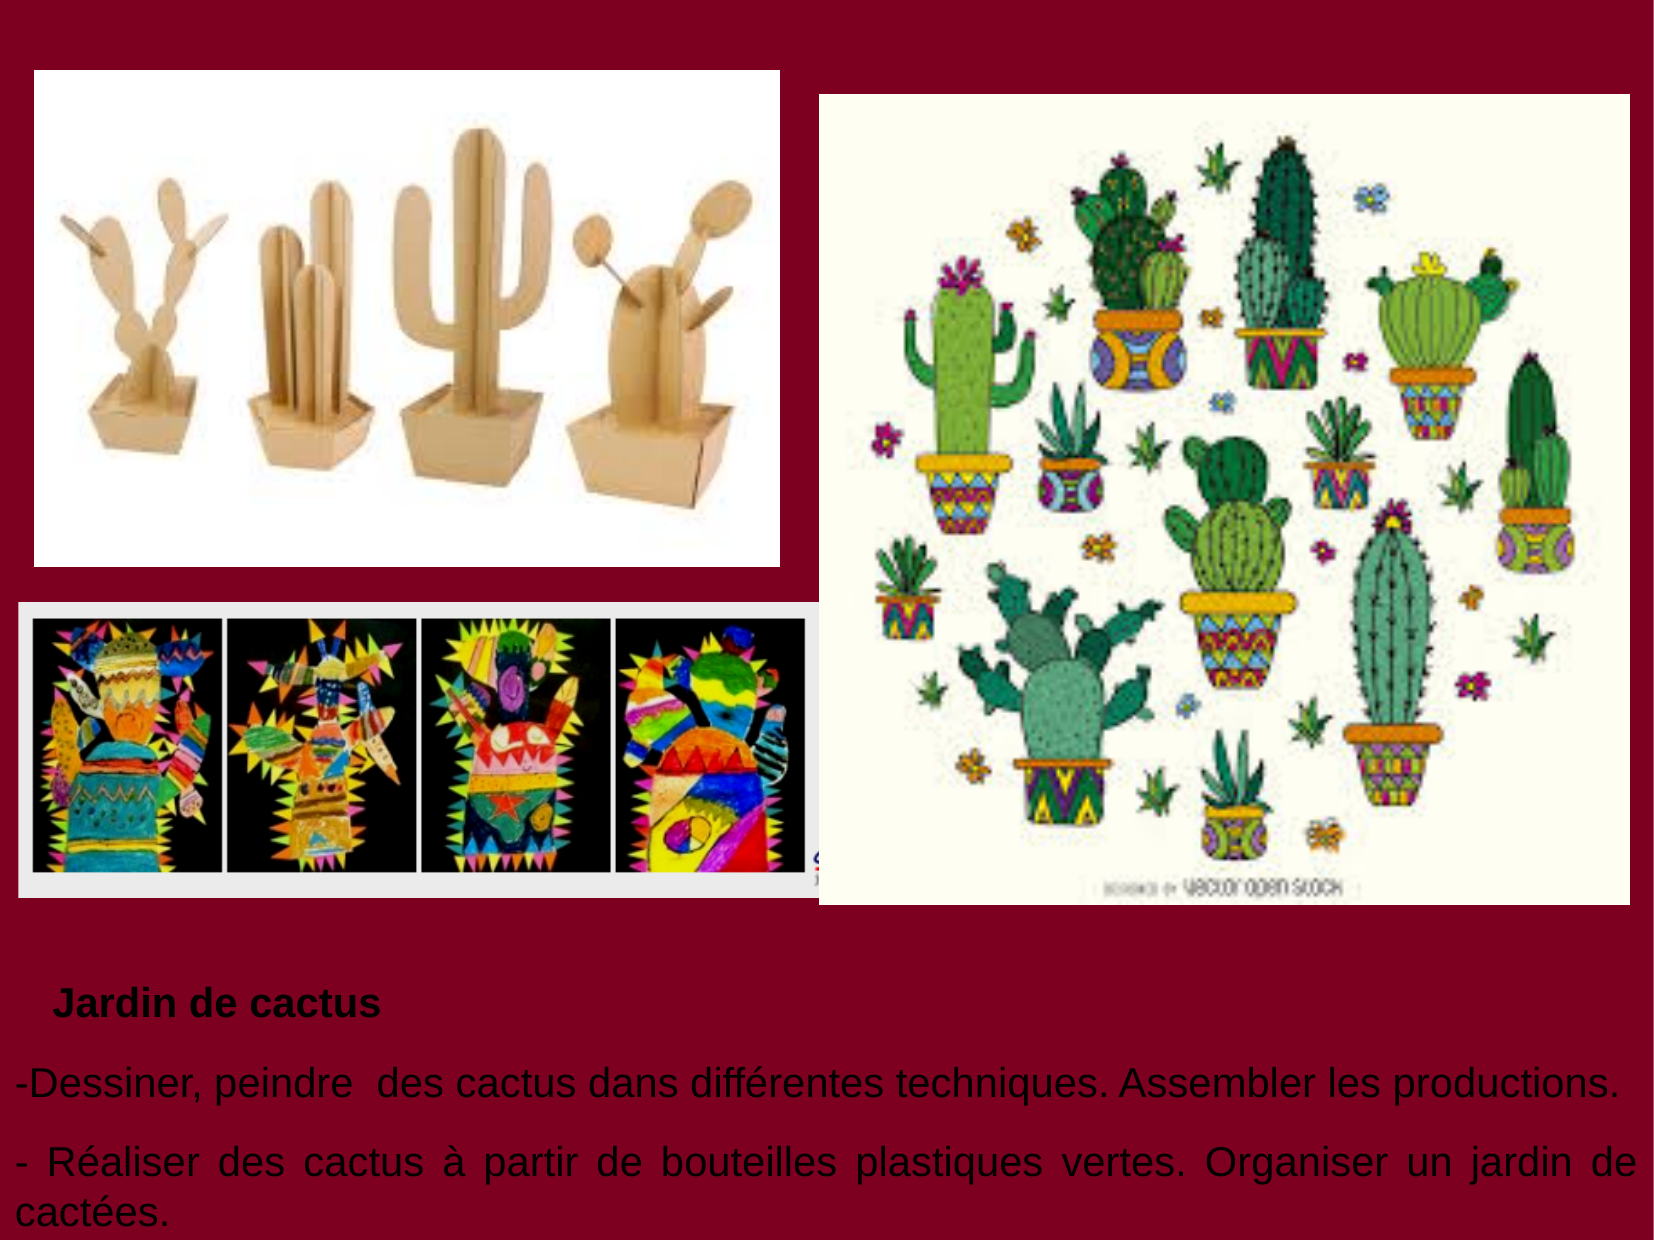

# Jardin de cactus
-Dessiner, peindre des cactus dans différentes techniques. Assembler les productions.
- Réaliser des cactus à partir de bouteilles plastiques vertes. Organiser un jardin de cactées.